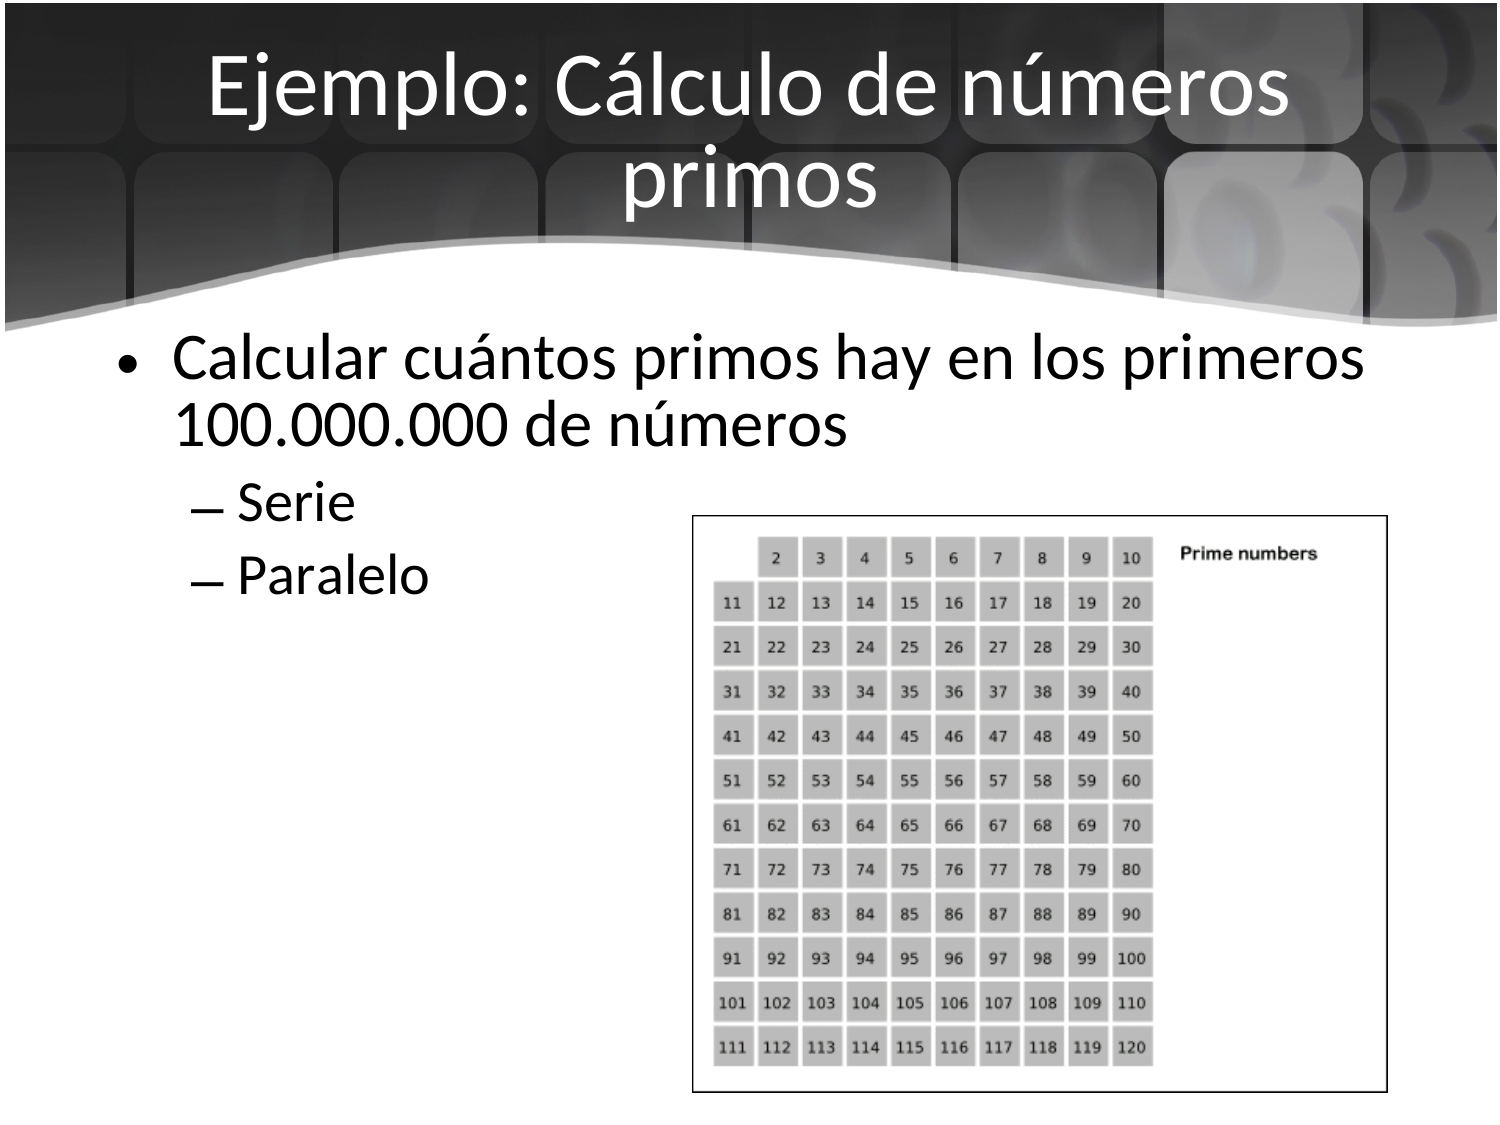

# Ejemplo: Cálculo de números primos
Calcular cuántos primos hay en los primeros 100.000.000 de números
Serie
Paralelo